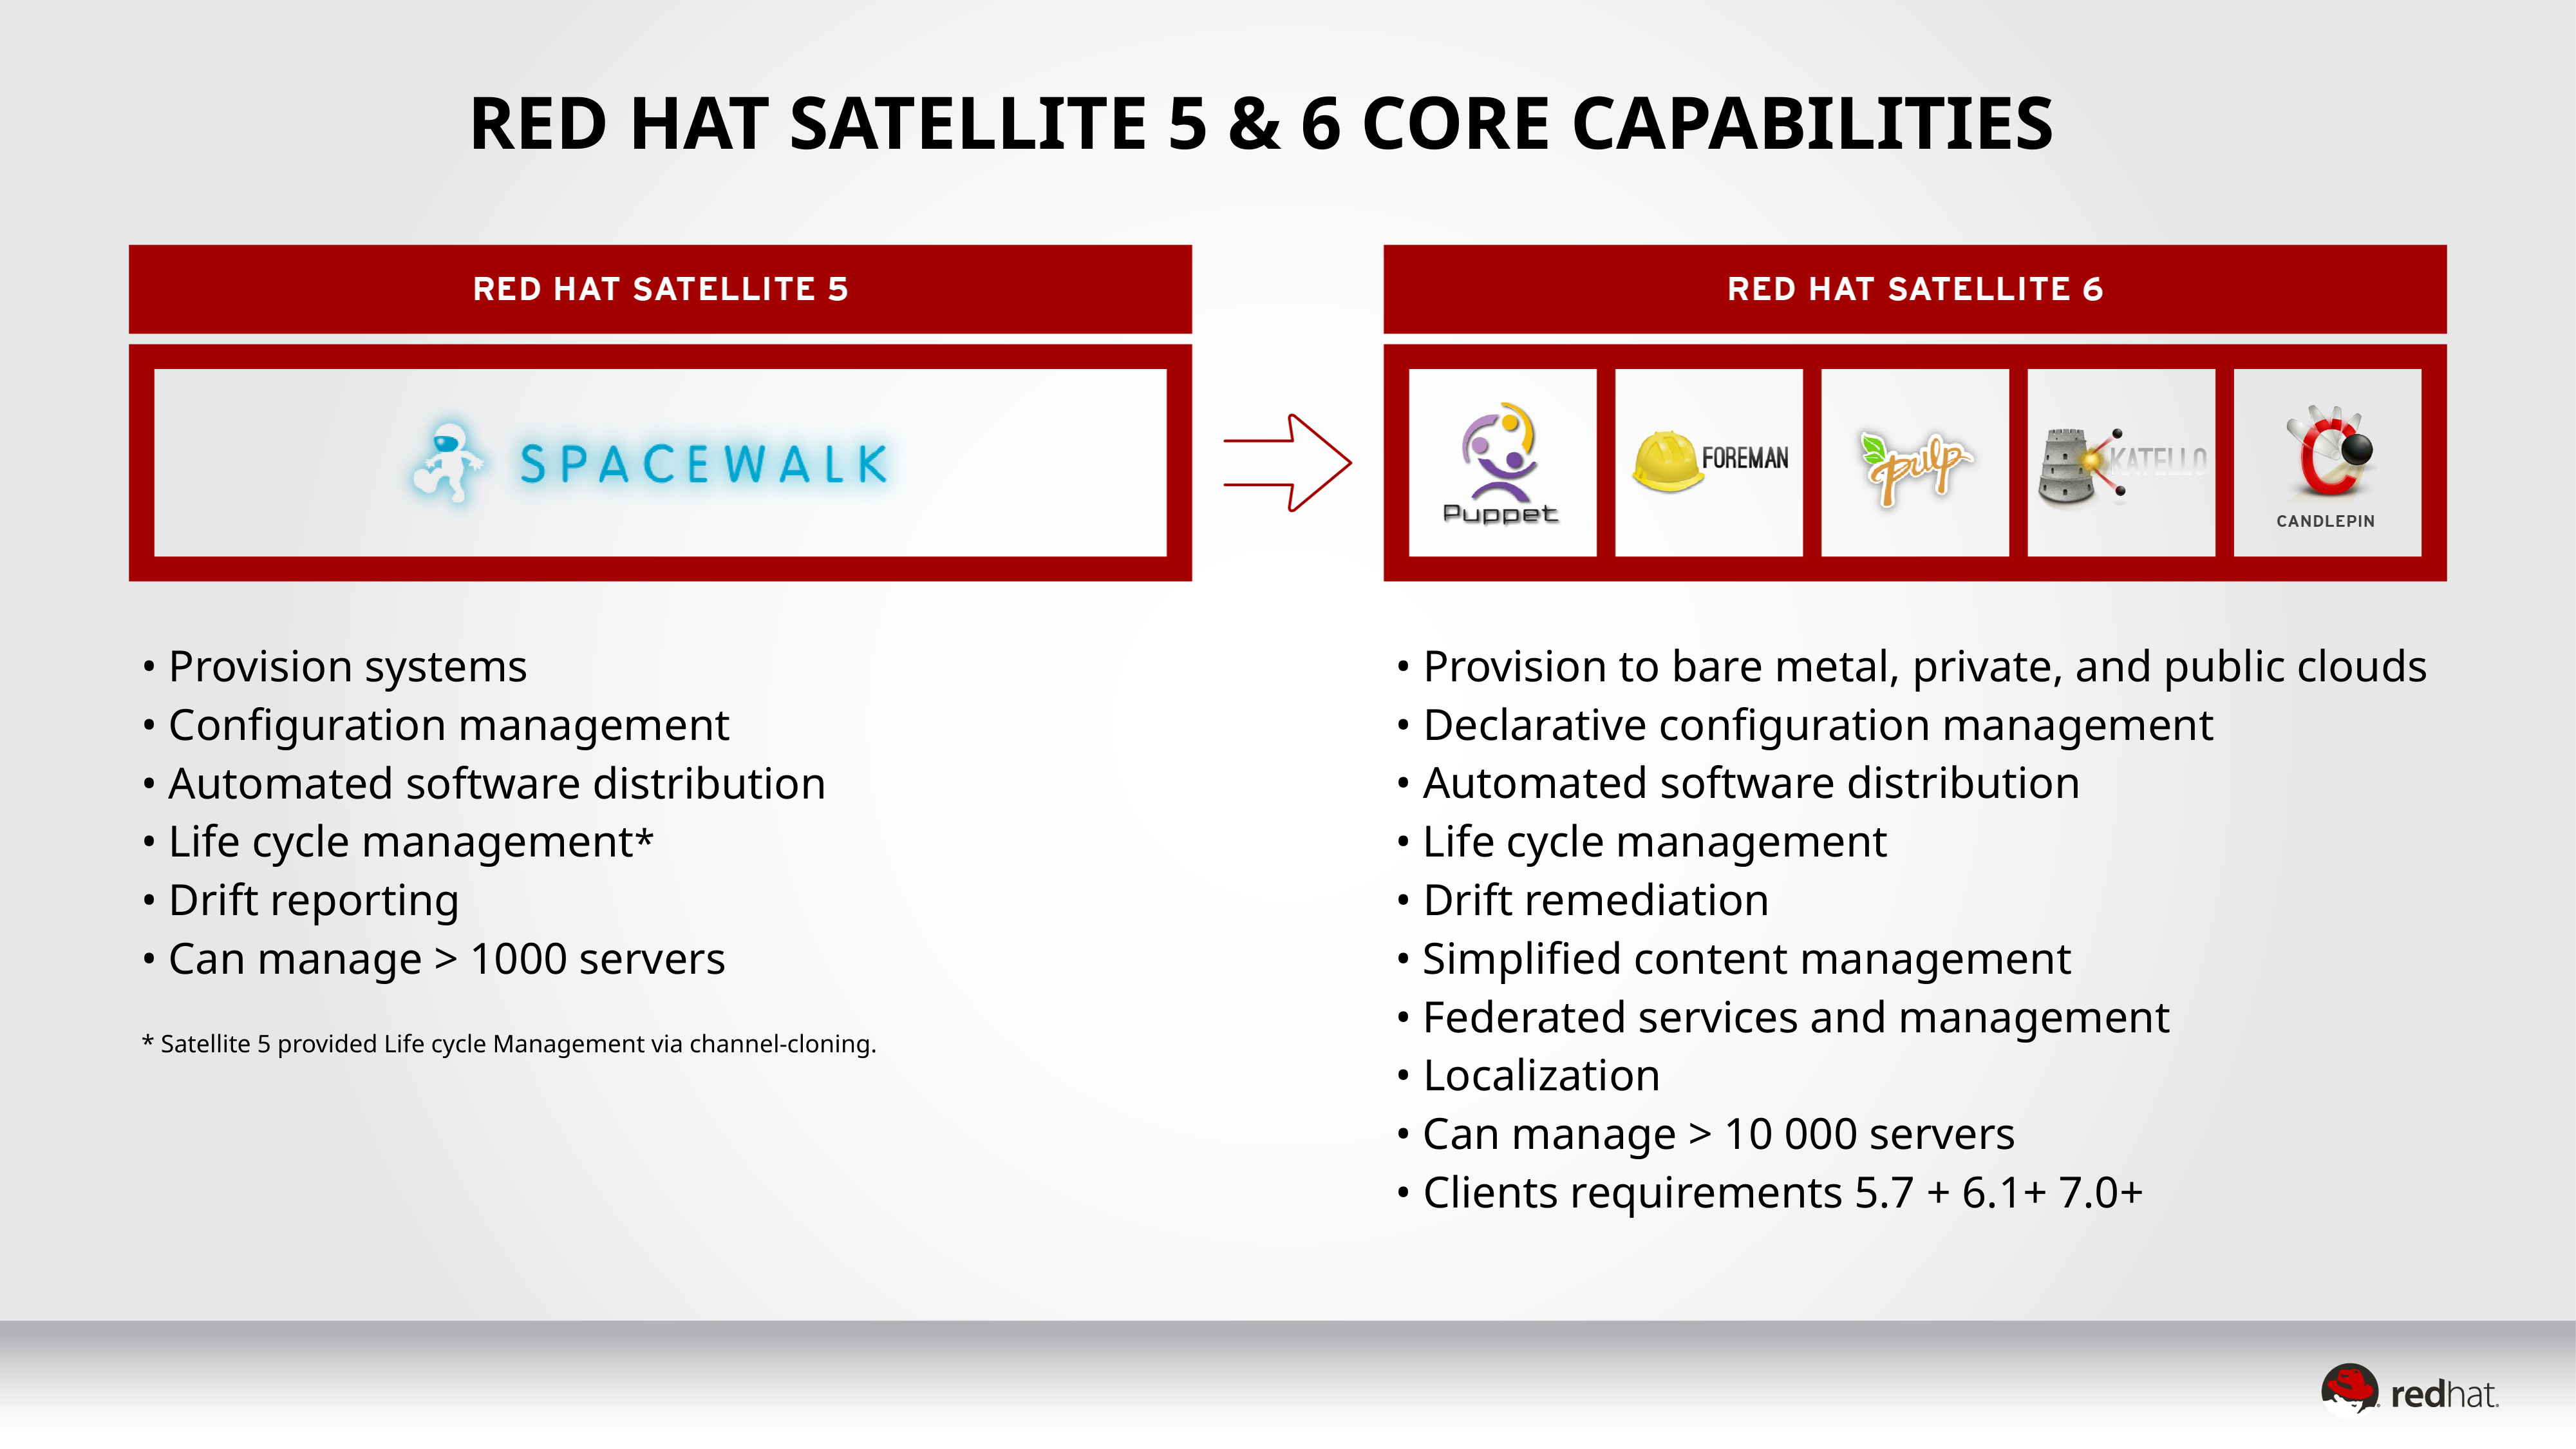

RED HAT SATELLITE 5 & 6 CORE CAPABILITIES
• Provision to bare metal, private, and public clouds
• Declarative configuration management
• Automated software distribution
• Life cycle management
• Drift remediation
• Simplified content management
• Federated services and management
• Localization
• Can manage > 10 000 servers
• Clients requirements 5.7 + 6.1+ 7.0+
• Provision systems
• Configuration management
• Automated software distribution
• Life cycle management*
• Drift reporting
• Can manage > 1000 servers
* Satellite 5 provided Life cycle Management via channel-cloning.
16